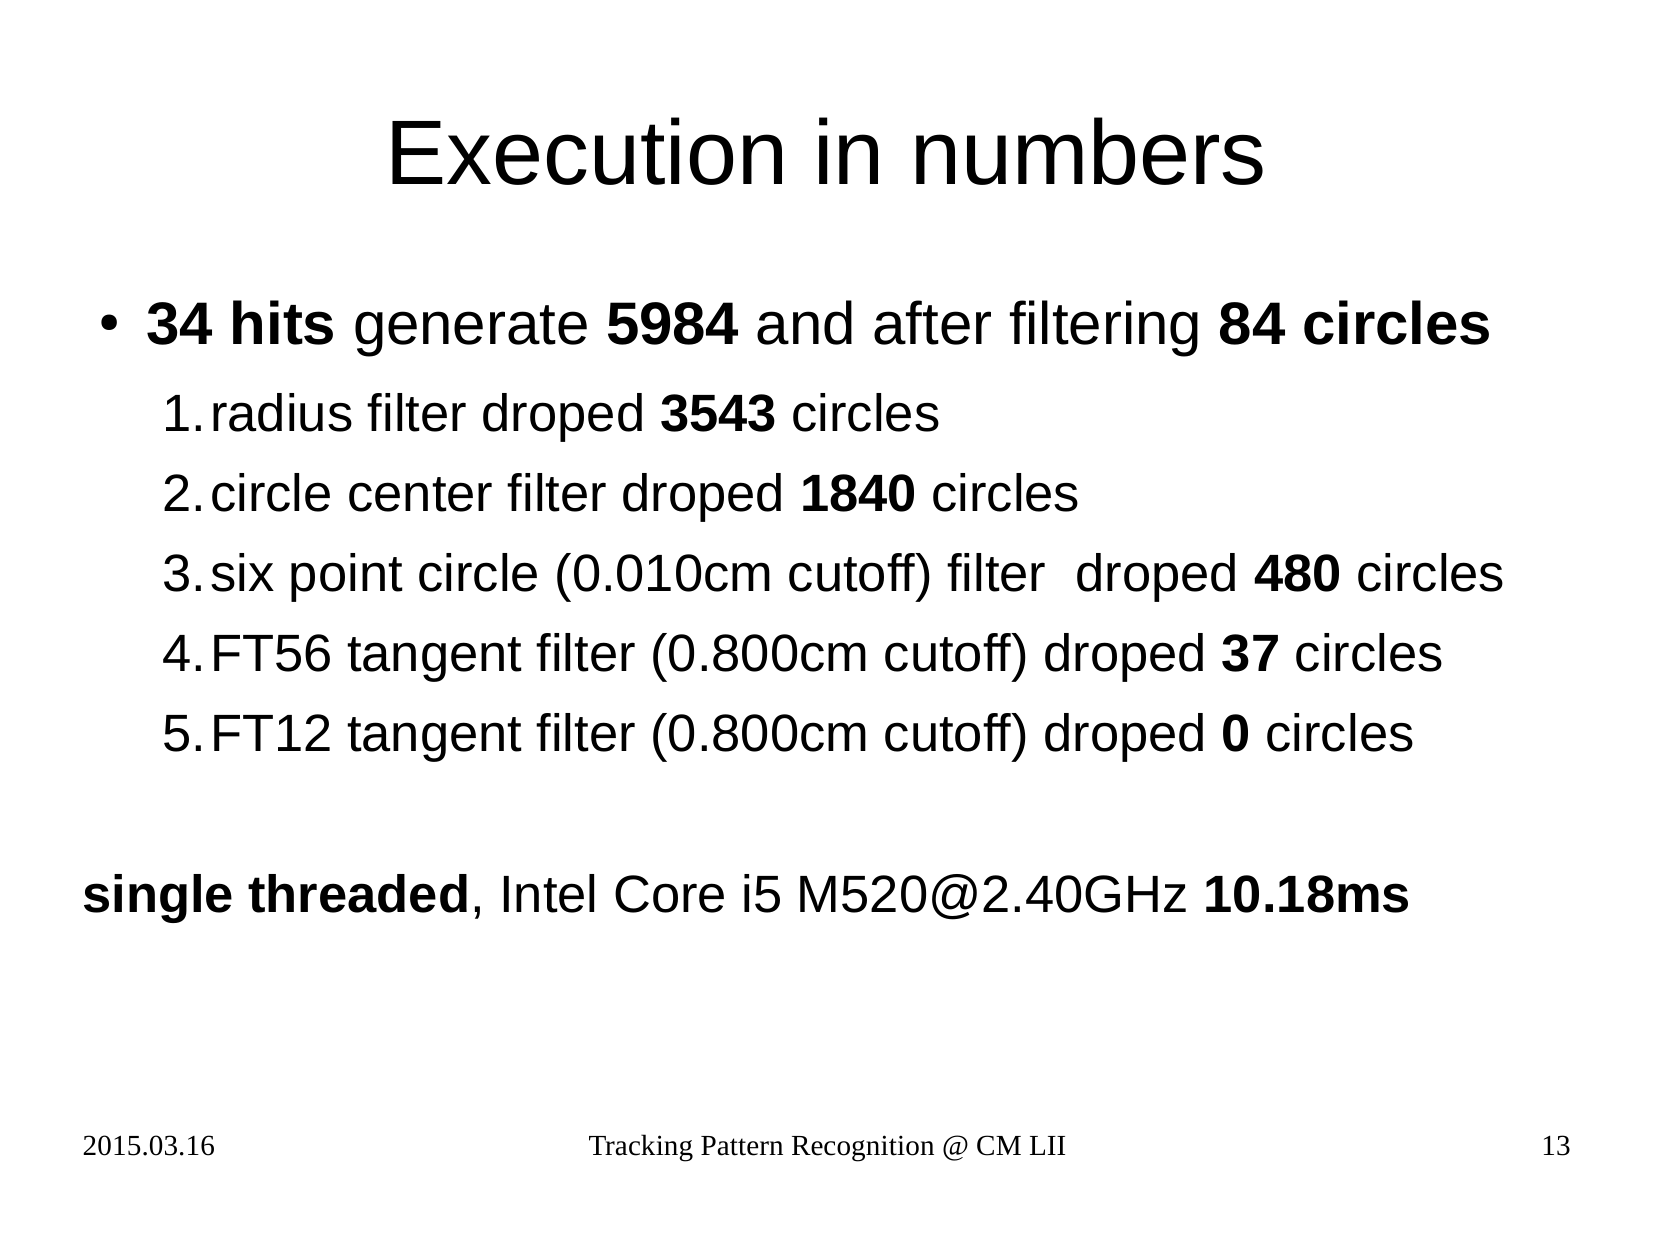

# Execution in numbers
34 hits generate 5984 and after filtering 84 circles
radius filter droped 3543 circles
circle center filter droped 1840 circles
six point circle (0.010cm cutoff) filter droped 480 circles
FT56 tangent filter (0.800cm cutoff) droped 37 circles
FT12 tangent filter (0.800cm cutoff) droped 0 circles
single threaded, Intel Core i5 M520@2.40GHz 10.18ms
2015.03.16
Tracking Pattern Recognition @ CM LII
13